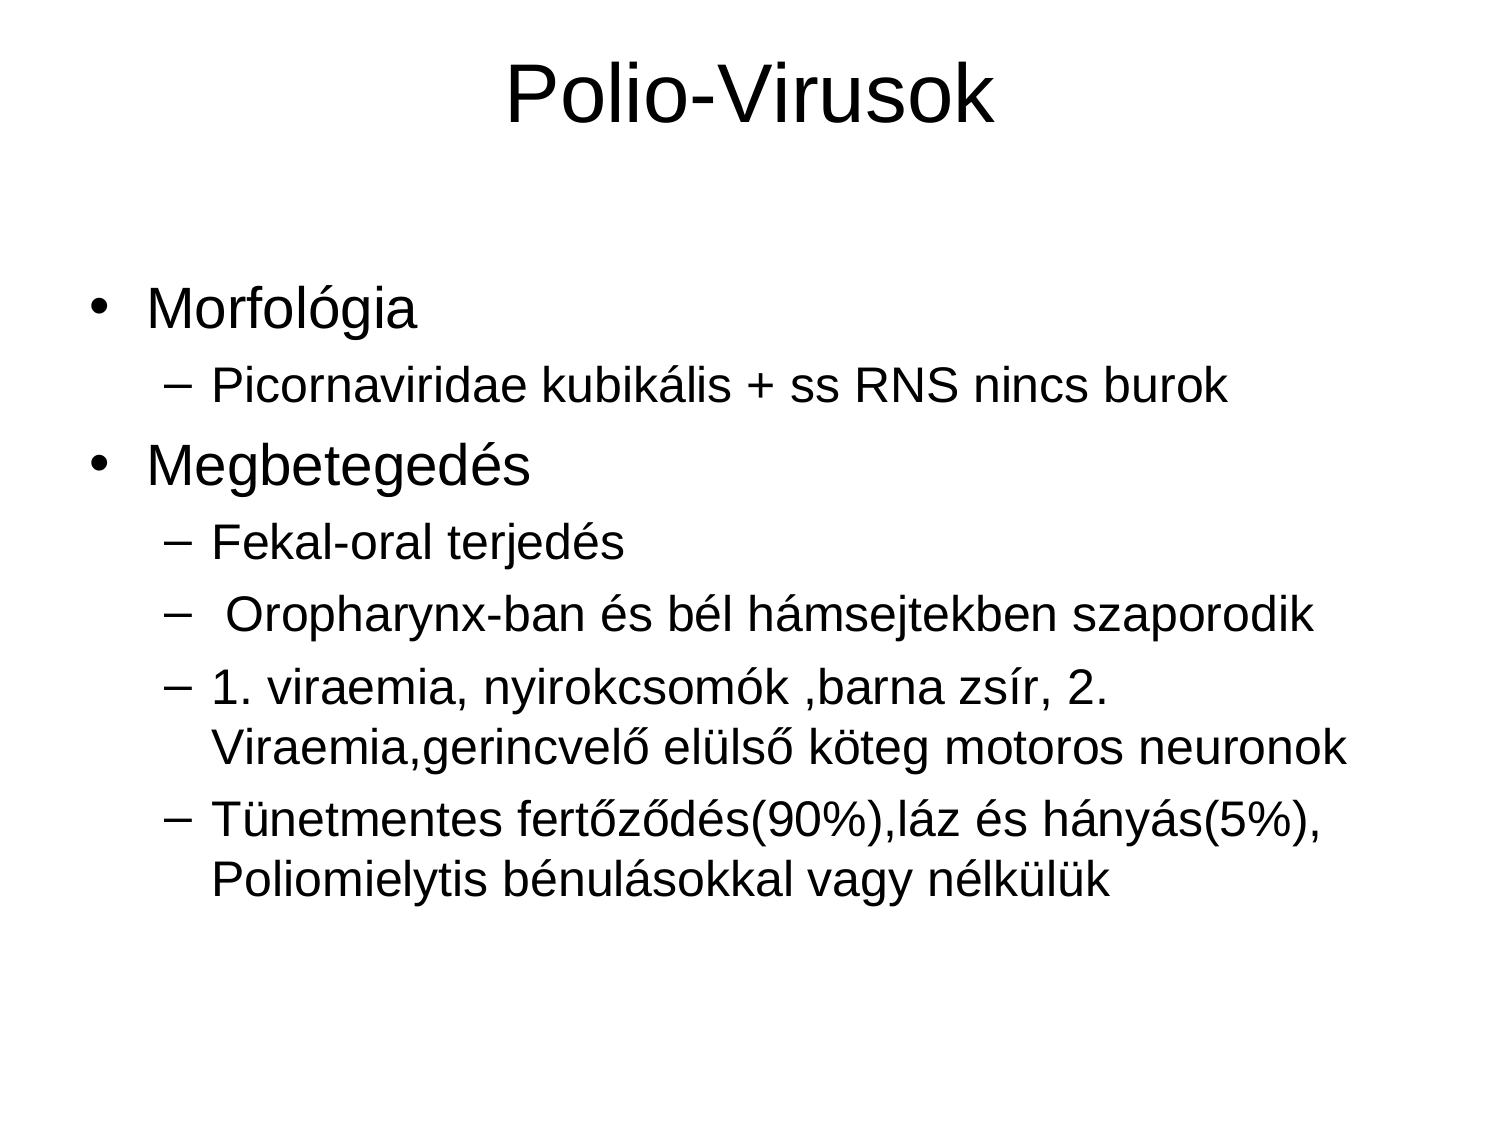

# Polio-Virusok
Morfológia
Picornaviridae kubikális + ss RNS nincs burok
Megbetegedés
Fekal-oral terjedés
 Oropharynx-ban és bél hámsejtekben szaporodik
1. viraemia, nyirokcsomók ,barna zsír, 2. Viraemia,gerincvelő elülső köteg motoros neuronok
Tünetmentes fertőződés(90%),láz és hányás(5%), Poliomielytis bénulásokkal vagy nélkülük